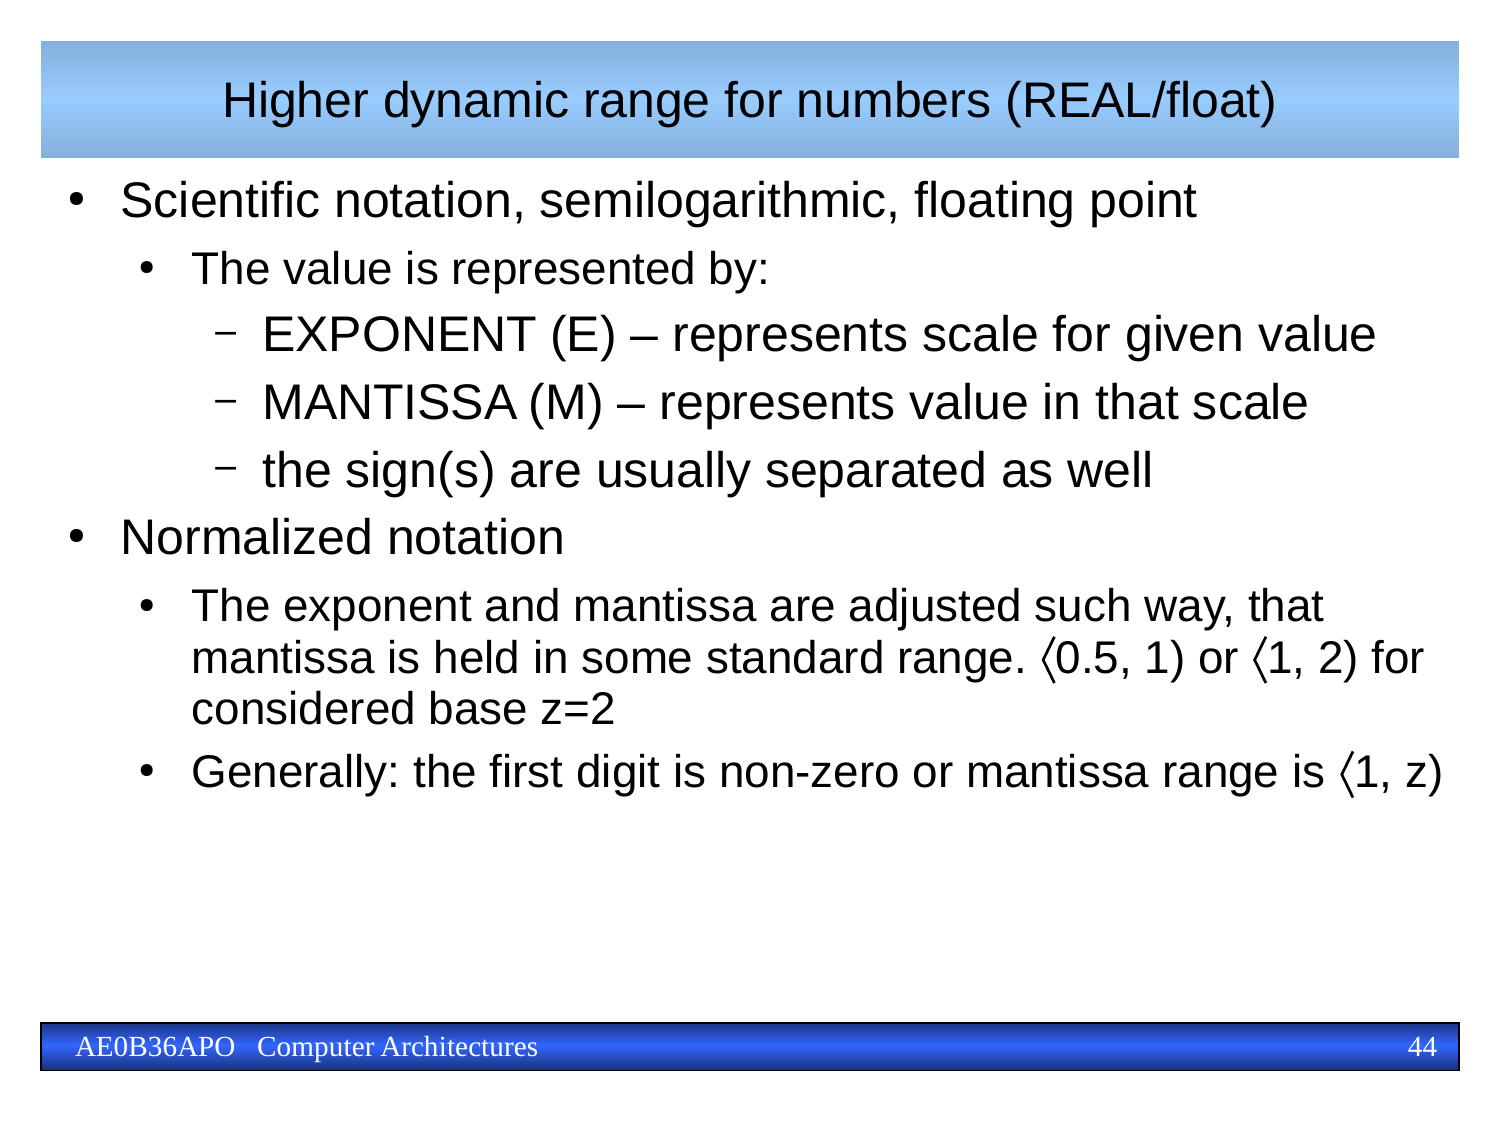

# Higher dynamic range for numbers (REAL/float)
Scientific notation, semilogarithmic, floating point
The value is represented by:
EXPONENT (E) – represents scale for given value
MANTISSA (M) – represents value in that scale
the sign(s) are usually separated as well
Normalized notation
The exponent and mantissa are adjusted such way, that mantissa is held in some standard range. 〈0.5, 1) or 〈1, 2) for considered base z=2
Generally: the first digit is non-zero or mantissa range is 〈1, z)
AE0B36APO Computer Architectures
44